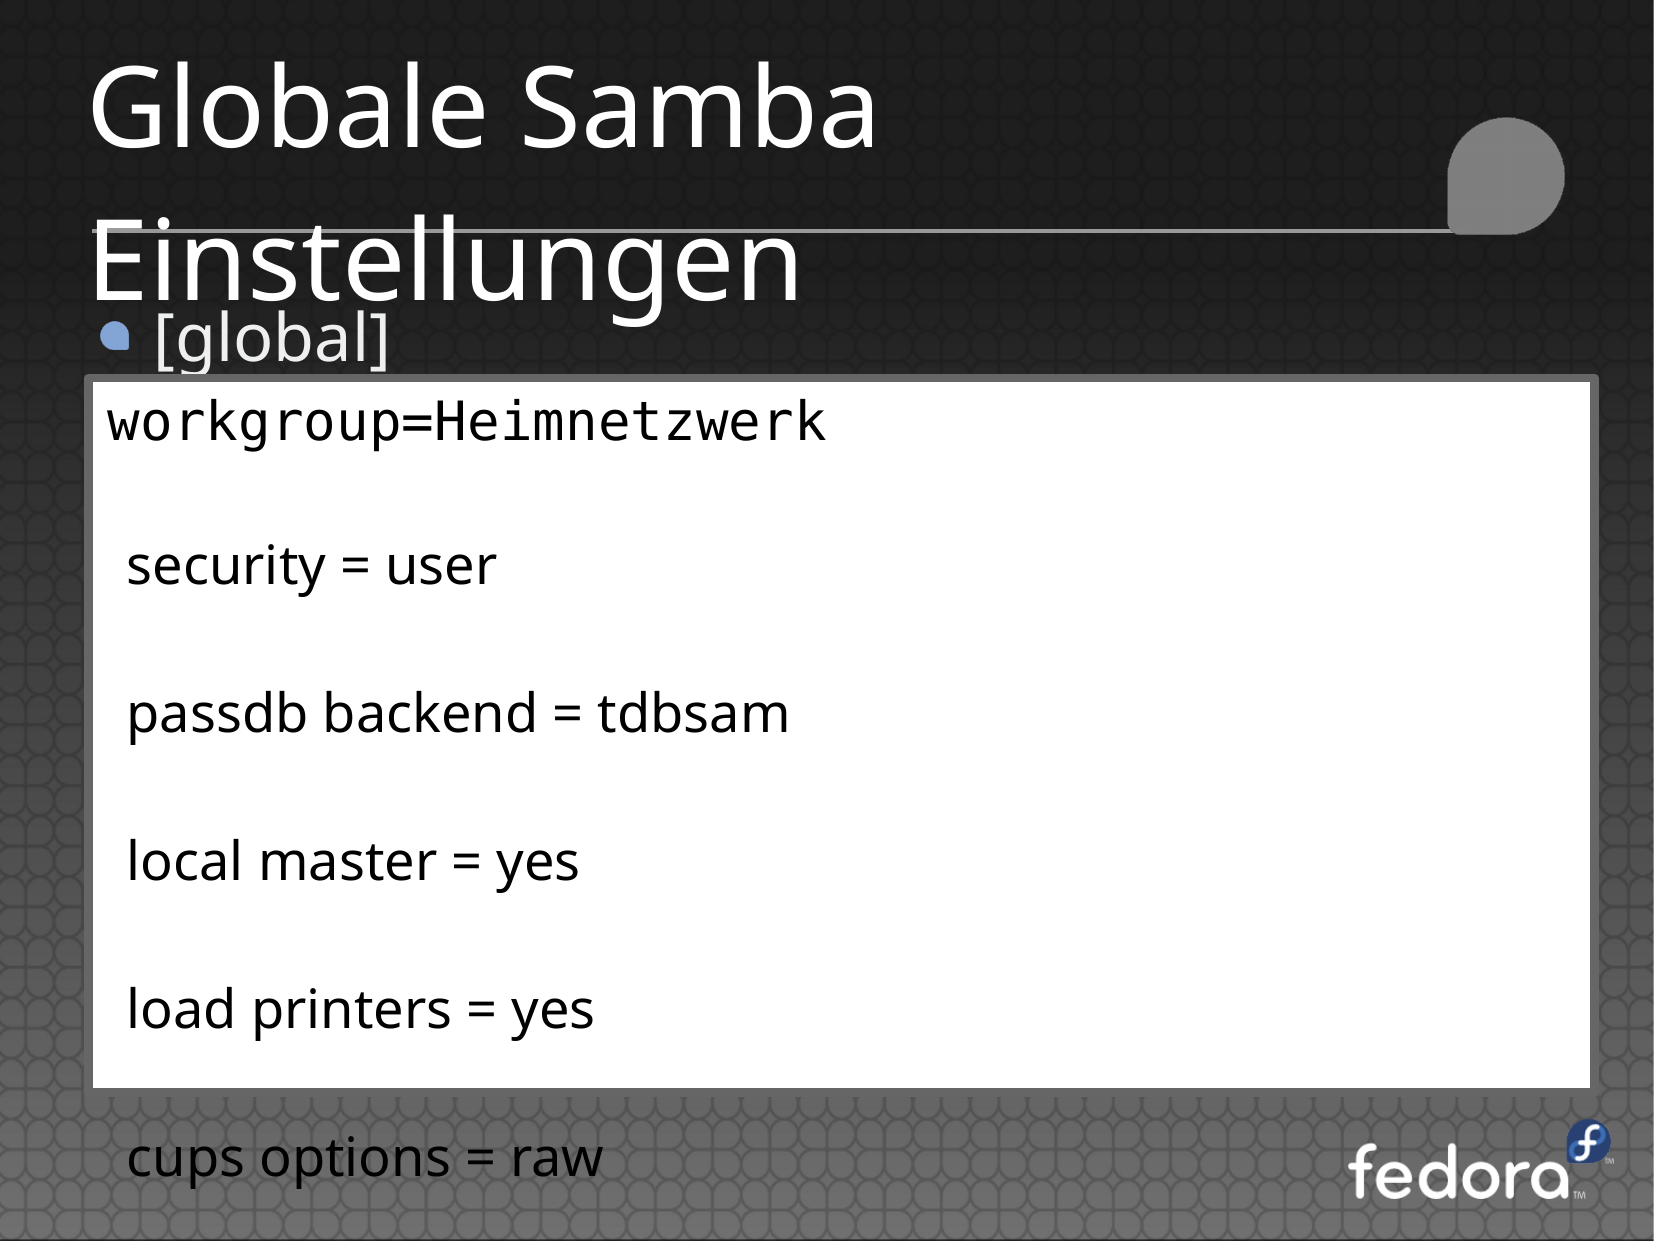

# Globale Samba Einstellungen
[global]
workgroup=Heimnetzwerk
security = user
passdb backend = tdbsam
local master = yes
load printers = yes
cups options = raw